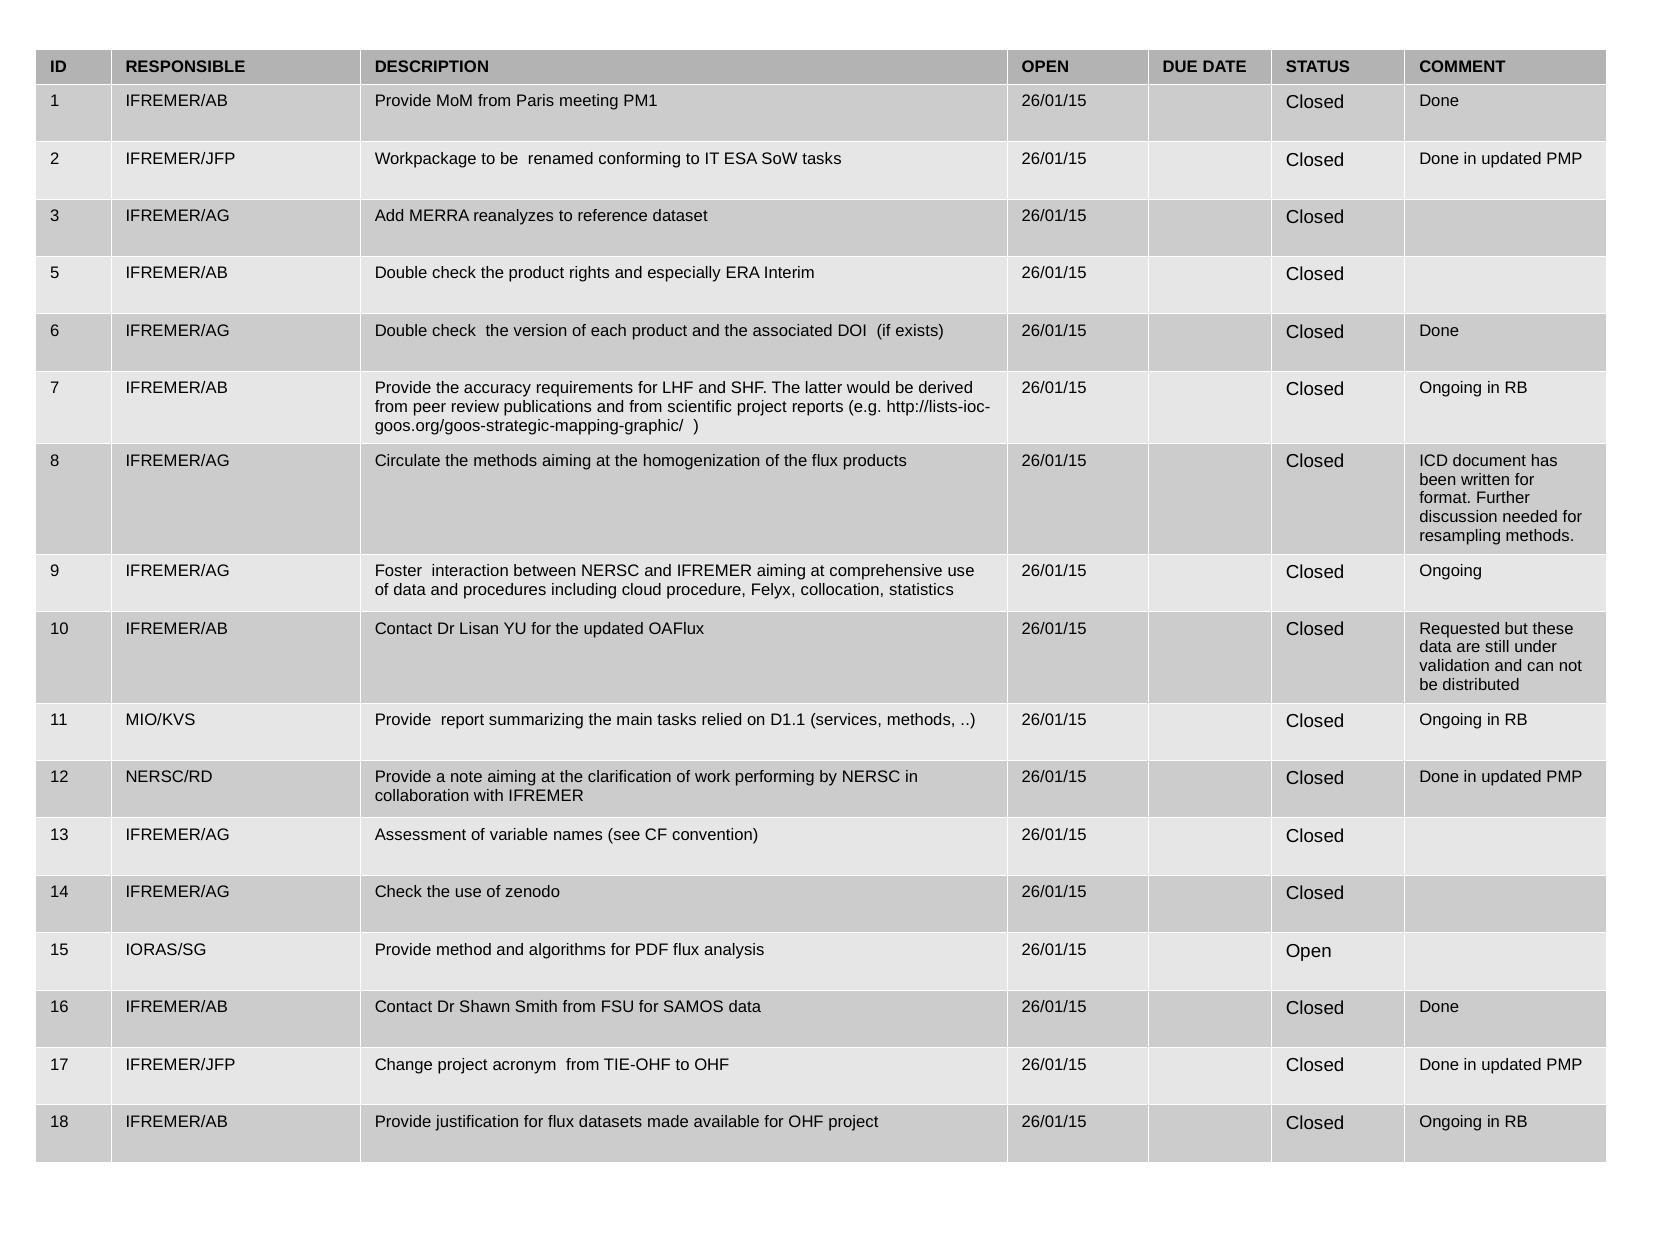

| ID | RESPONSIBLE | DESCRIPTION | OPEN | DUE DATE | STATUS | COMMENT |
| --- | --- | --- | --- | --- | --- | --- |
| 1 | IFREMER/AB | Provide MoM from Paris meeting PM1 | 26/01/15 | | Closed | Done |
| 2 | IFREMER/JFP | Workpackage to be renamed conforming to IT ESA SoW tasks | 26/01/15 | | Closed | Done in updated PMP |
| 3 | IFREMER/AG | Add MERRA reanalyzes to reference dataset | 26/01/15 | | Closed | |
| 5 | IFREMER/AB | Double check the product rights and especially ERA Interim | 26/01/15 | | Closed | |
| 6 | IFREMER/AG | Double check the version of each product and the associated DOI (if exists) | 26/01/15 | | Closed | Done |
| 7 | IFREMER/AB | Provide the accuracy requirements for LHF and SHF. The latter would be derived from peer review publications and from scientific project reports (e.g. http://lists-ioc-goos.org/goos-strategic-mapping-graphic/ ) | 26/01/15 | | Closed | Ongoing in RB |
| 8 | IFREMER/AG | Circulate the methods aiming at the homogenization of the flux products | 26/01/15 | | Closed | ICD document has been written for format. Further discussion needed for resampling methods. |
| 9 | IFREMER/AG | Foster interaction between NERSC and IFREMER aiming at comprehensive use of data and procedures including cloud procedure, Felyx, collocation, statistics | 26/01/15 | | Closed | Ongoing |
| 10 | IFREMER/AB | Contact Dr Lisan YU for the updated OAFlux | 26/01/15 | | Closed | Requested but these data are still under validation and can not be distributed |
| 11 | MIO/KVS | Provide report summarizing the main tasks relied on D1.1 (services, methods, ..) | 26/01/15 | | Closed | Ongoing in RB |
| 12 | NERSC/RD | Provide a note aiming at the clarification of work performing by NERSC in collaboration with IFREMER | 26/01/15 | | Closed | Done in updated PMP |
| 13 | IFREMER/AG | Assessment of variable names (see CF convention) | 26/01/15 | | Closed | |
| 14 | IFREMER/AG | Check the use of zenodo | 26/01/15 | | Closed | |
| 15 | IORAS/SG | Provide method and algorithms for PDF flux analysis | 26/01/15 | | Open | |
| 16 | IFREMER/AB | Contact Dr Shawn Smith from FSU for SAMOS data | 26/01/15 | | Closed | Done |
| 17 | IFREMER/JFP | Change project acronym from TIE-OHF to OHF | 26/01/15 | | Closed | Done in updated PMP |
| 18 | IFREMER/AB | Provide justification for flux datasets made available for OHF project | 26/01/15 | | Closed | Ongoing in RB |
#